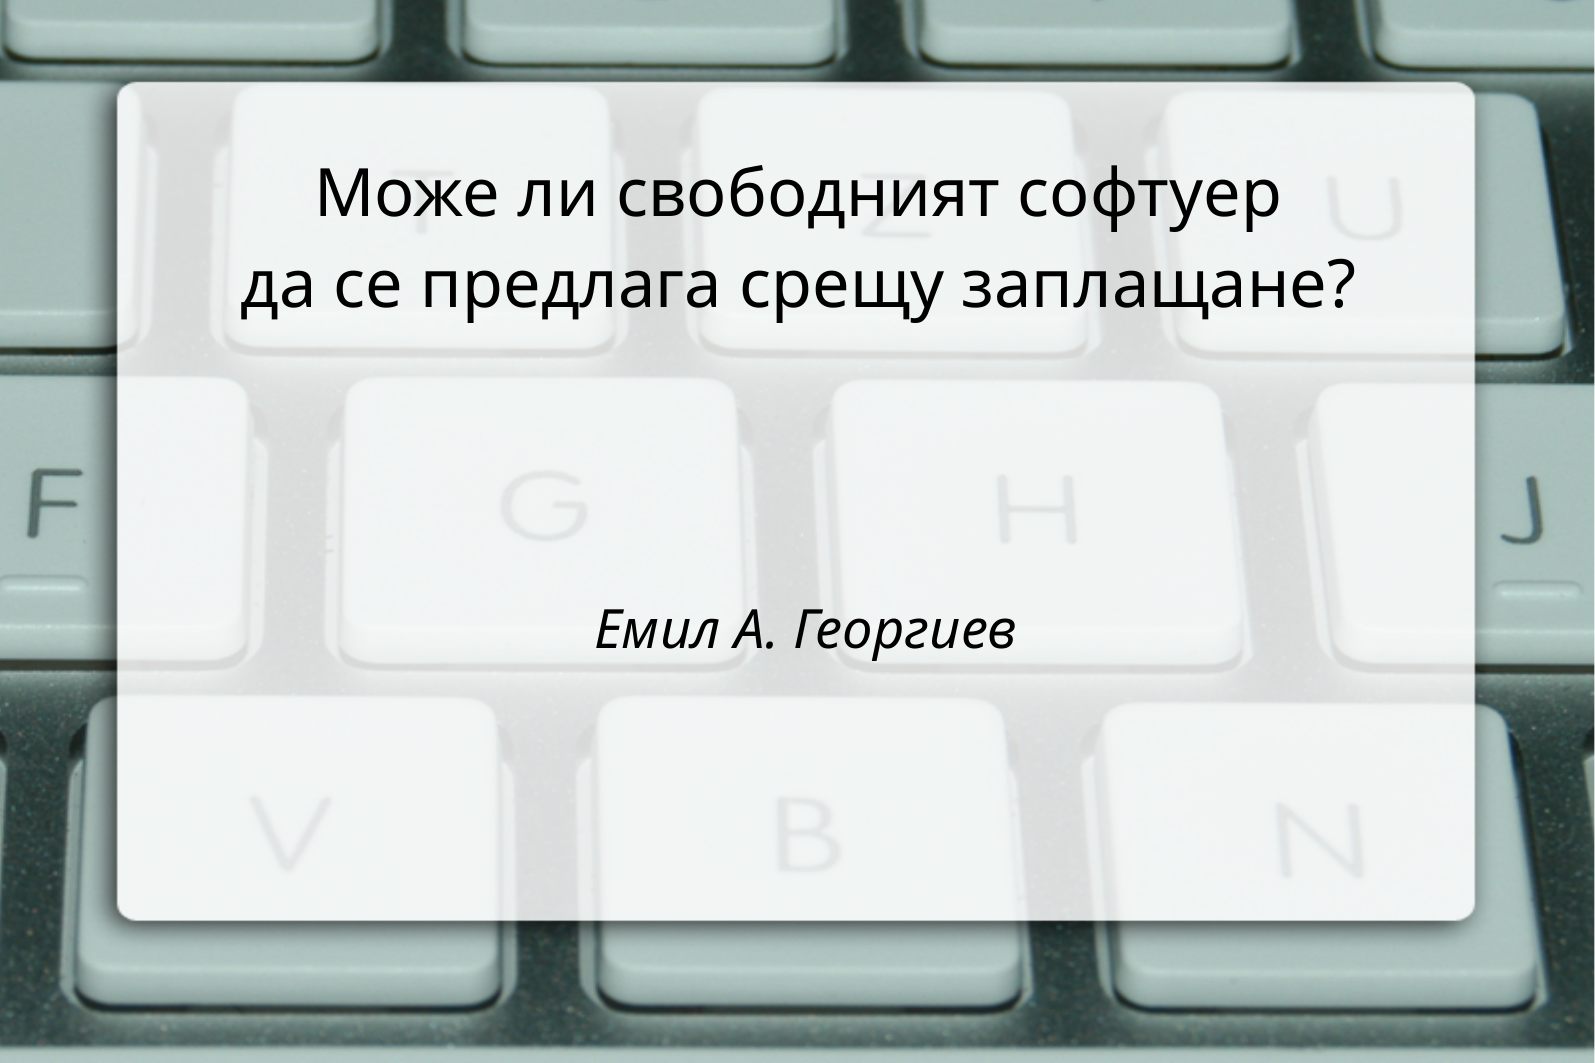

# Може ли свободният софтуер да се предлага срещу заплащане?
Емил А. Георгиев